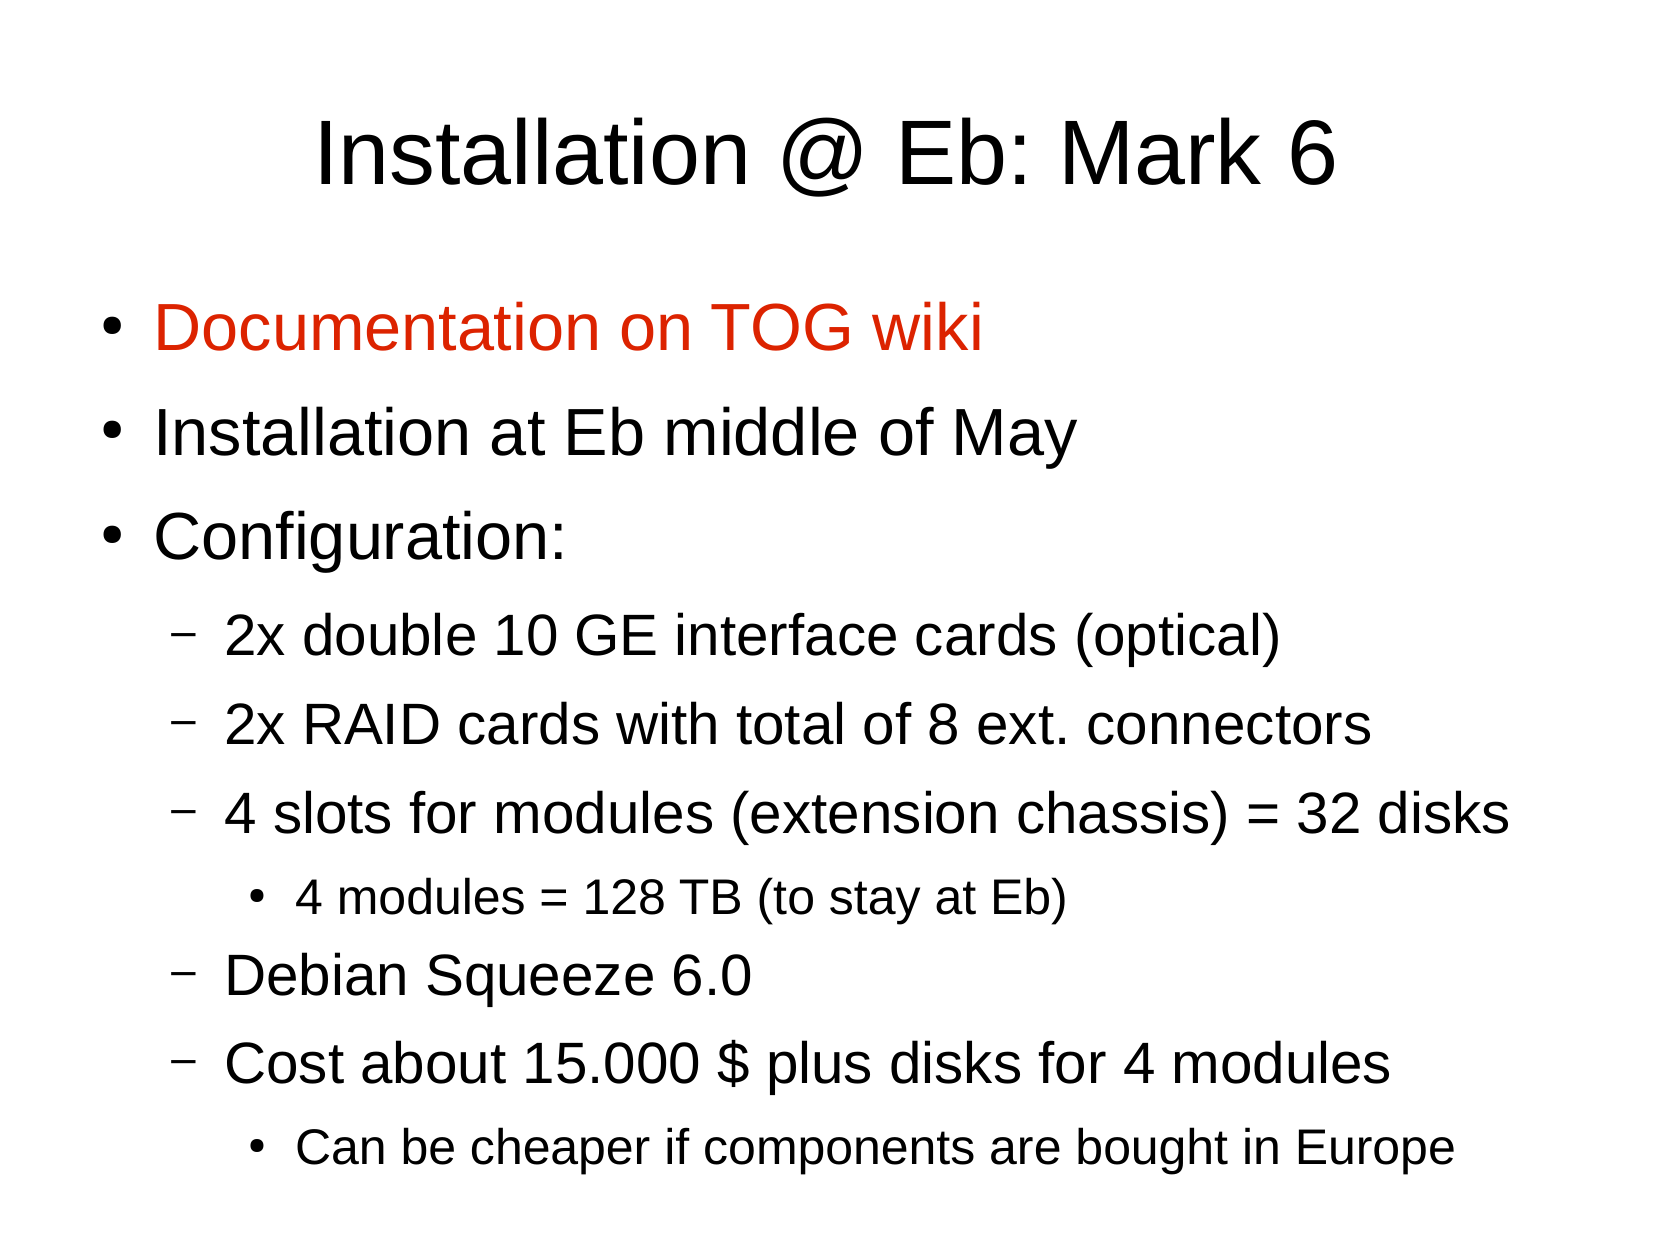

# Installation @ Eb: Mark 6
Documentation on TOG wiki
Installation at Eb middle of May
Configuration:
2x double 10 GE interface cards (optical)
2x RAID cards with total of 8 ext. connectors
4 slots for modules (extension chassis) = 32 disks
4 modules = 128 TB (to stay at Eb)
Debian Squeeze 6.0
Cost about 15.000 $ plus disks for 4 modules
Can be cheaper if components are bought in Europe